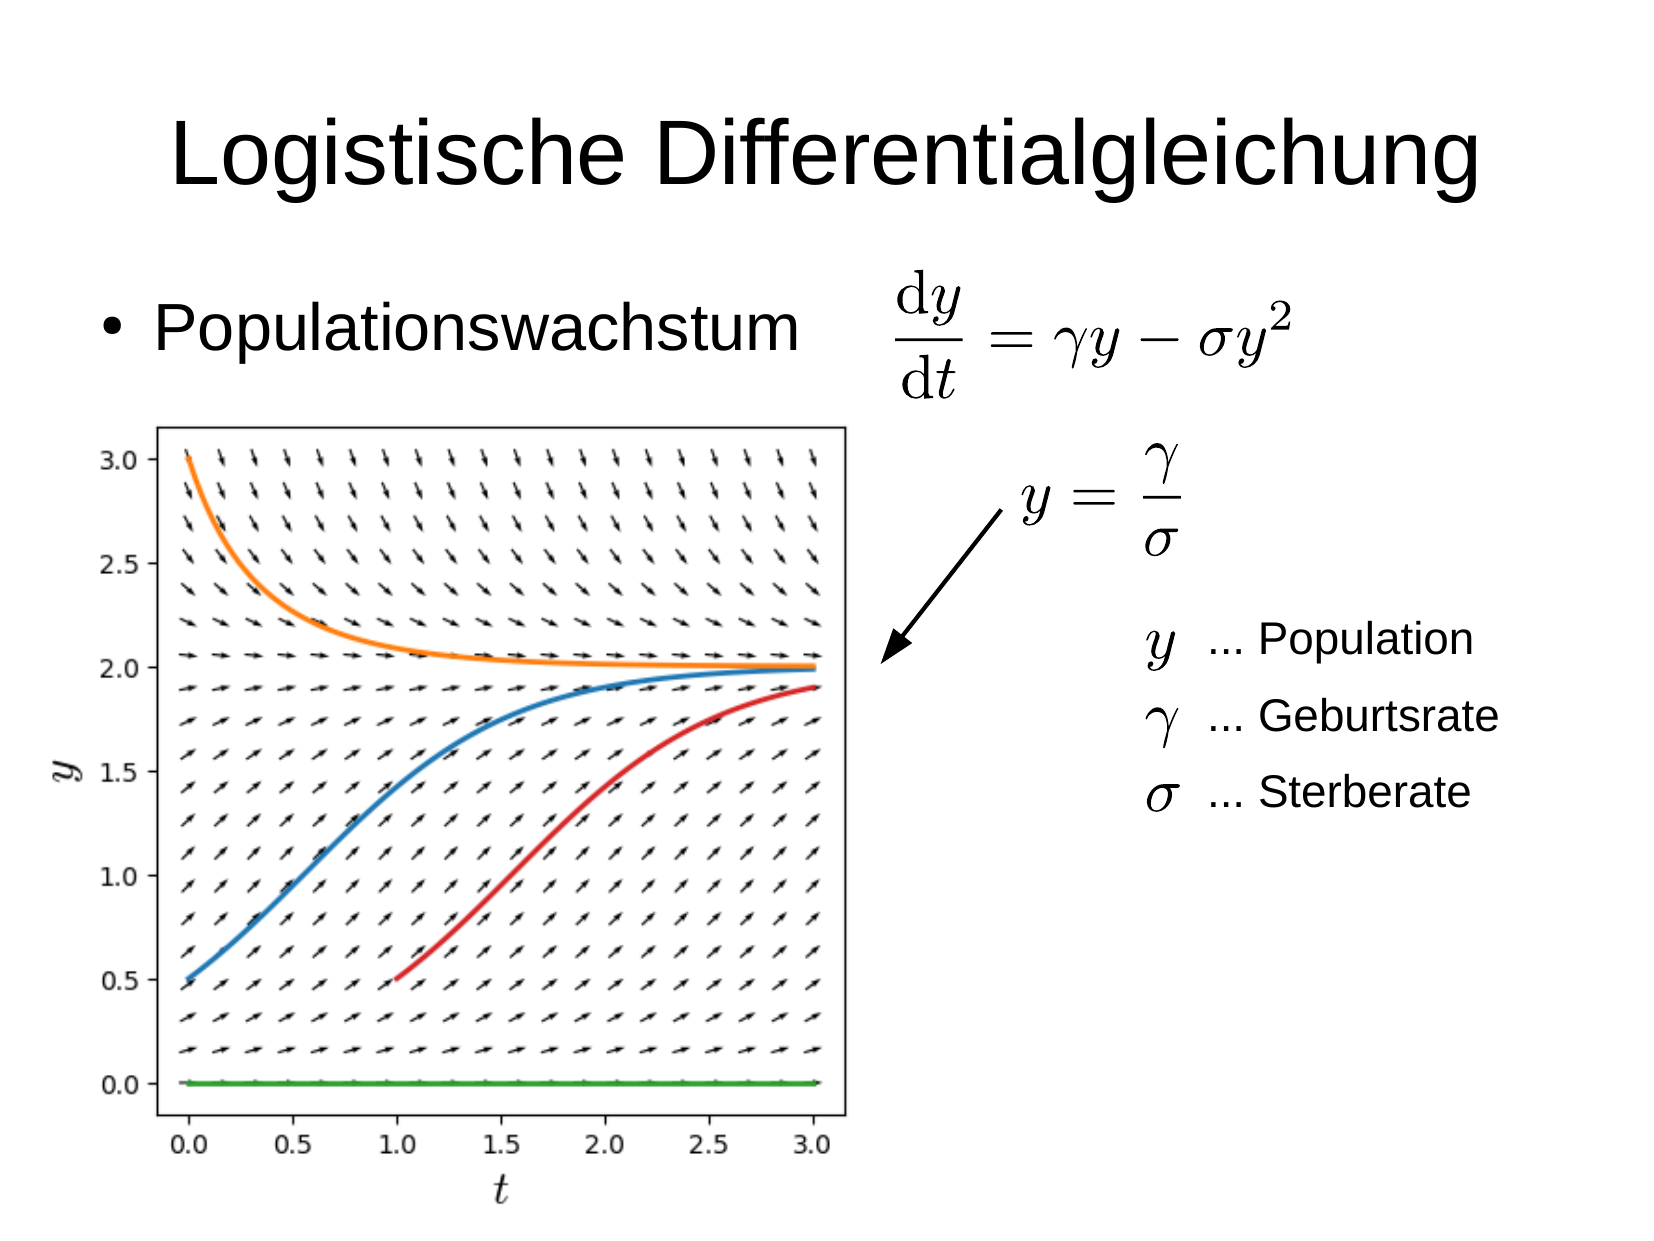

# Logistische Differentialgleichung
Populationswachstum
... Population
... Geburtsrate
... Sterberate